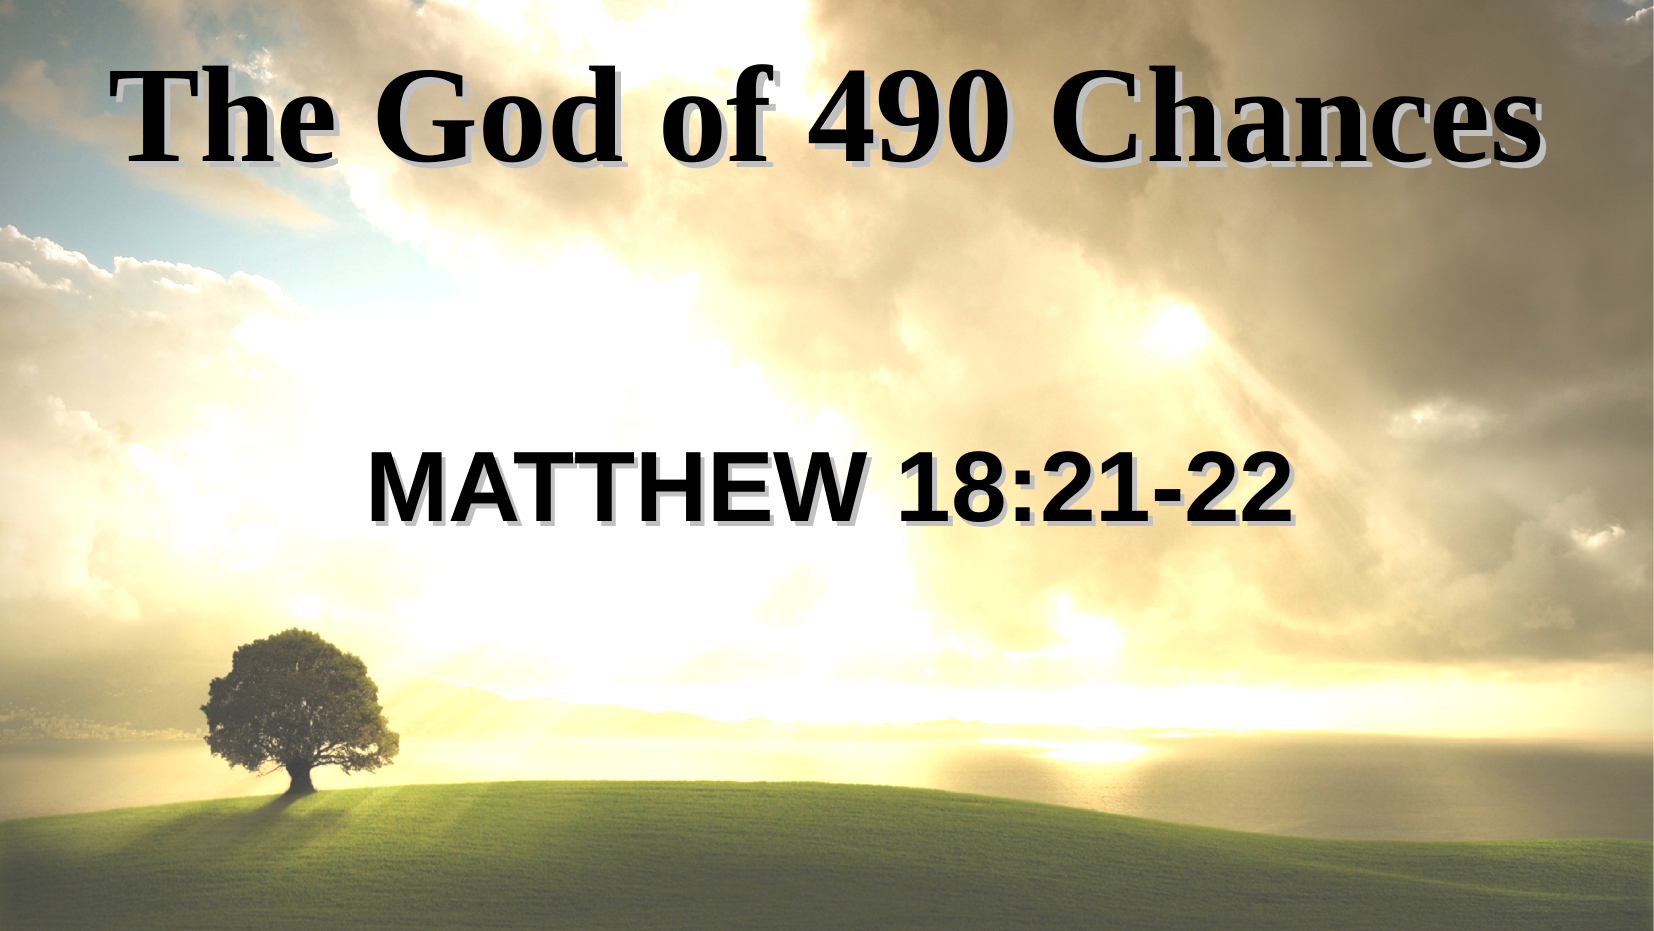

# The God of 490 Chances
MATTHEW 18:21-22